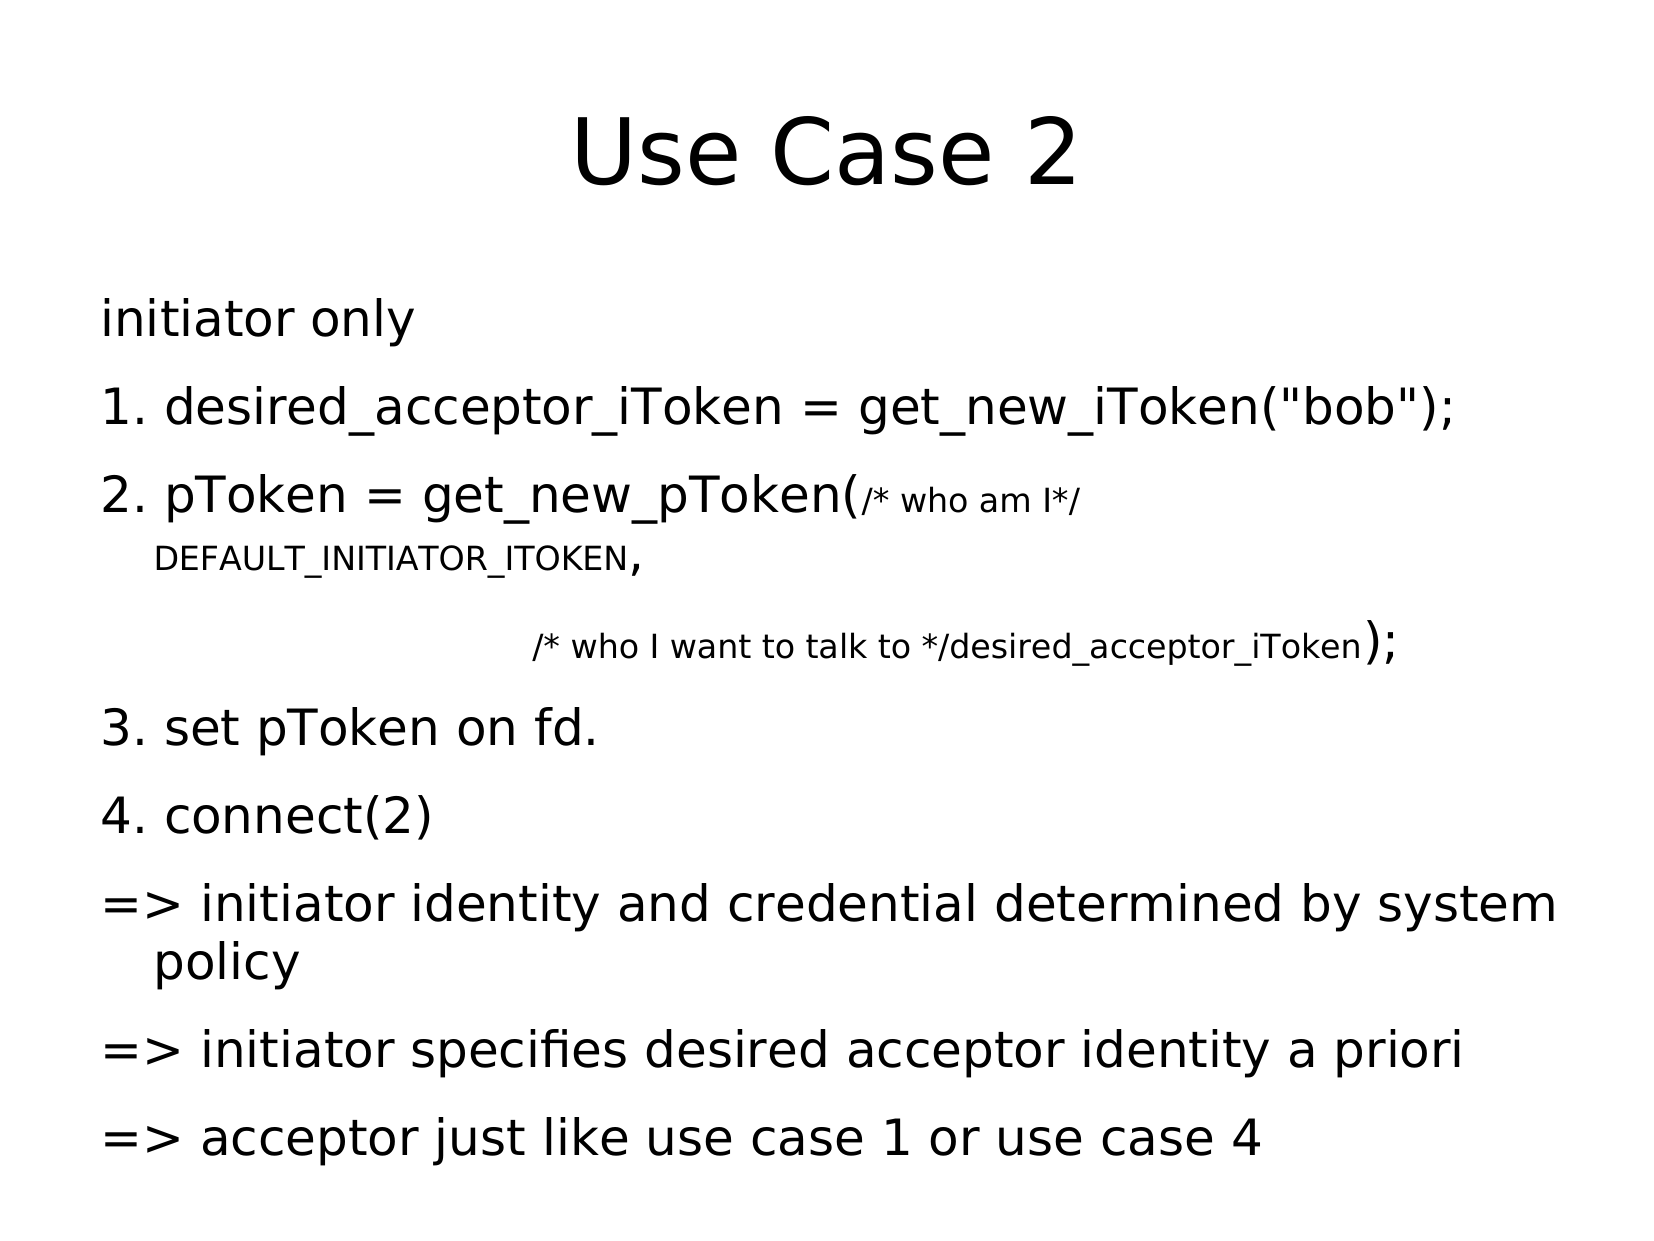

# Use Case 2
initiator only
1. desired_acceptor_iToken = get_new_iToken("bob");
2. pToken = get_new_pToken(/* who am I*/ DEFAULT_INITIATOR_ITOKEN,
 /* who I want to talk to */desired_acceptor_iToken);
3. set pToken on fd.
4. connect(2)
=> initiator identity and credential determined by system policy
=> initiator specifies desired acceptor identity a priori
=> acceptor just like use case 1 or use case 4